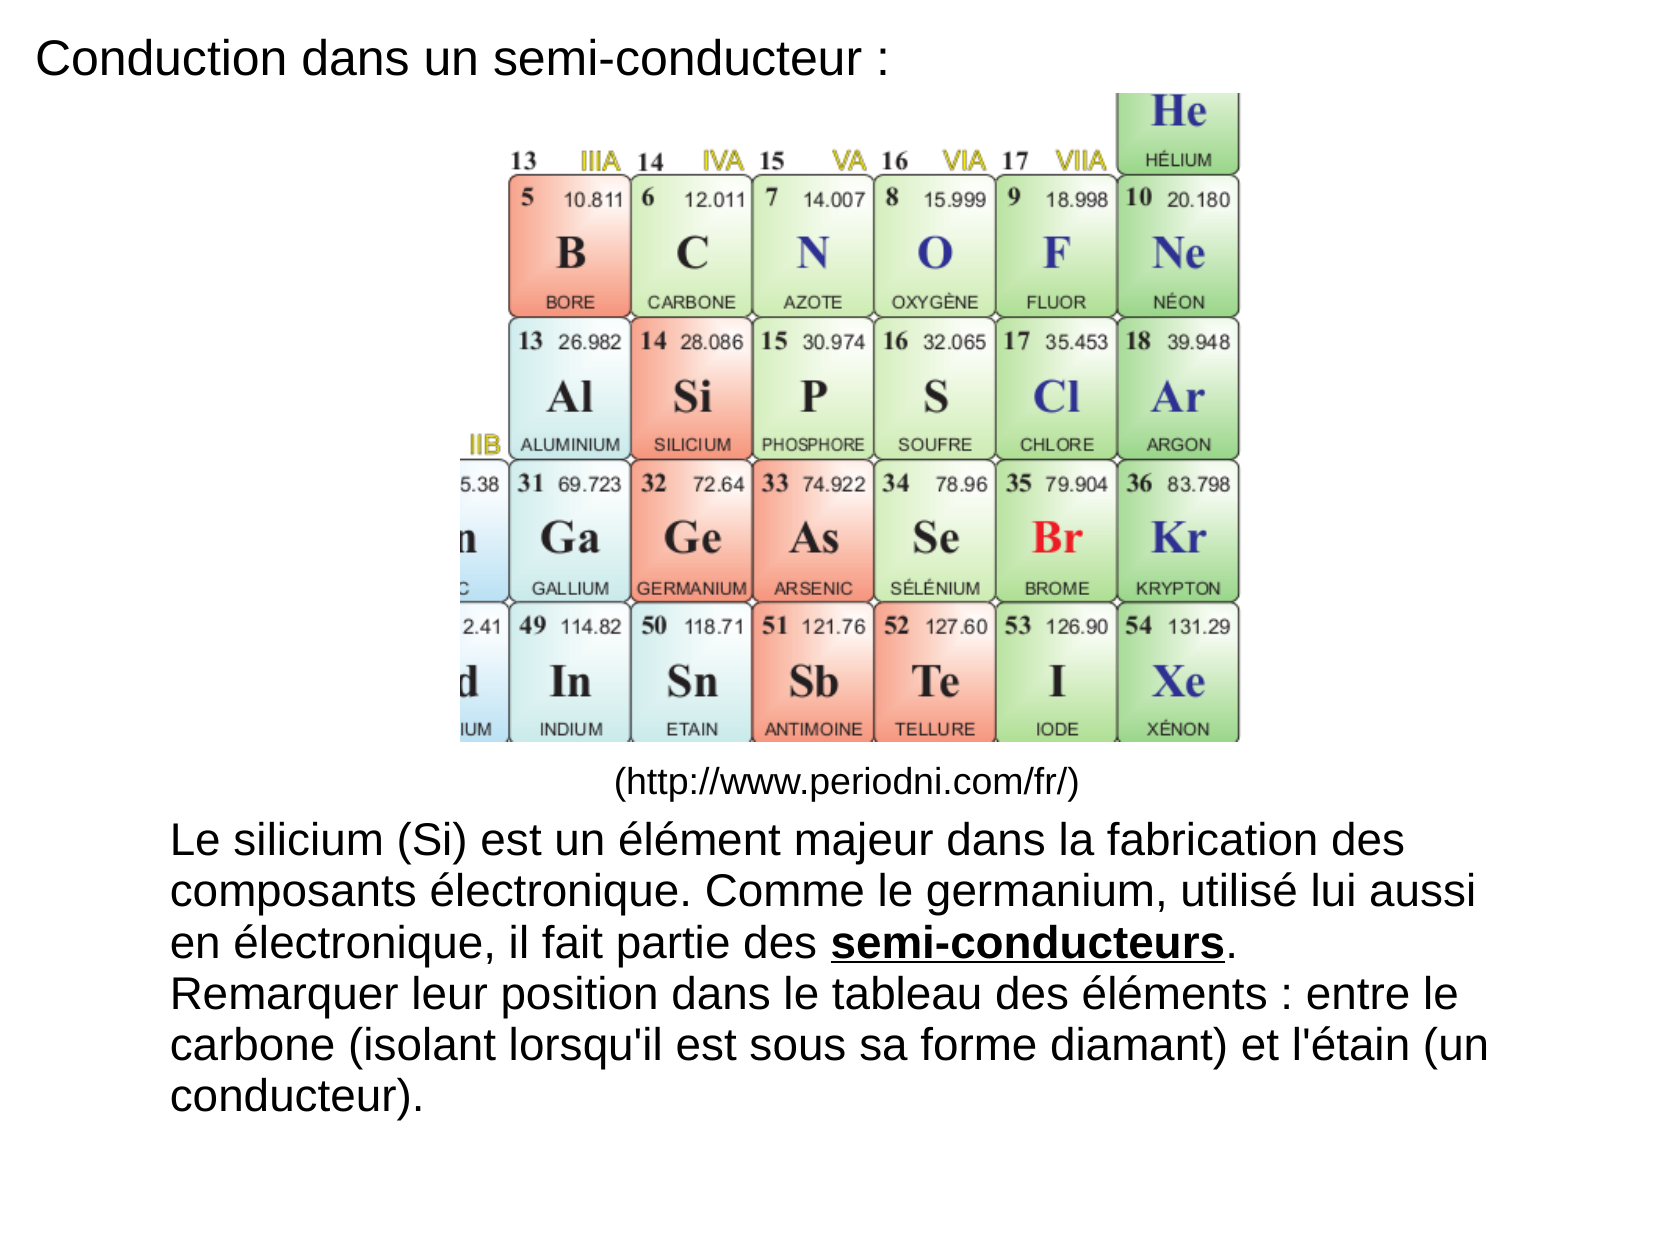

Conduction dans un semi-conducteur :
 (http://www.periodni.com/fr/)
Le silicium (Si) est un élément majeur dans la fabrication des composants électronique. Comme le germanium, utilisé lui aussi en électronique, il fait partie des semi-conducteurs.
Remarquer leur position dans le tableau des éléments : entre le carbone (isolant lorsqu'il est sous sa forme diamant) et l'étain (un conducteur).